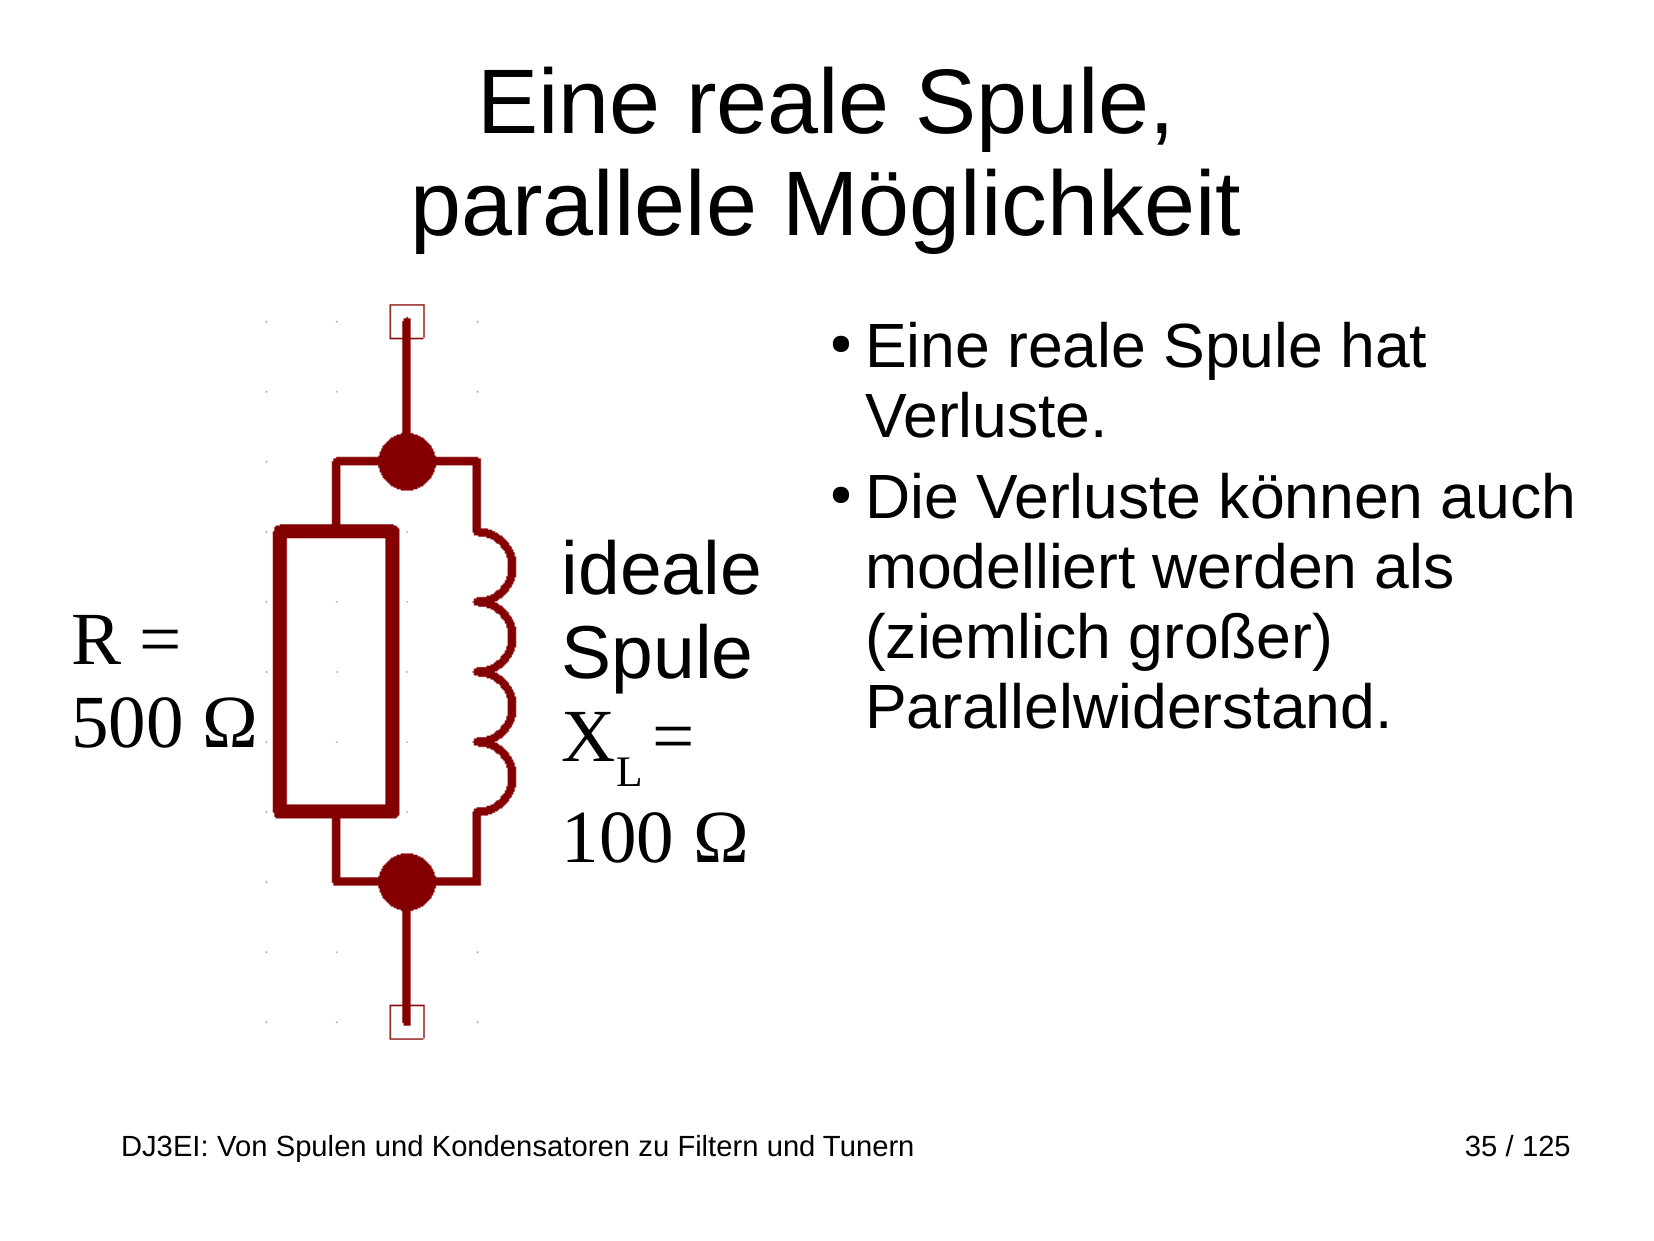

# Eine reale Spule, parallele Möglichkeit
Eine reale Spule hat Verluste.
Die Verluste können auch modelliert werden als (ziemlich großer) Parallelwiderstand.
ideale Spule
XL =
100 Ω
R =
500 Ω